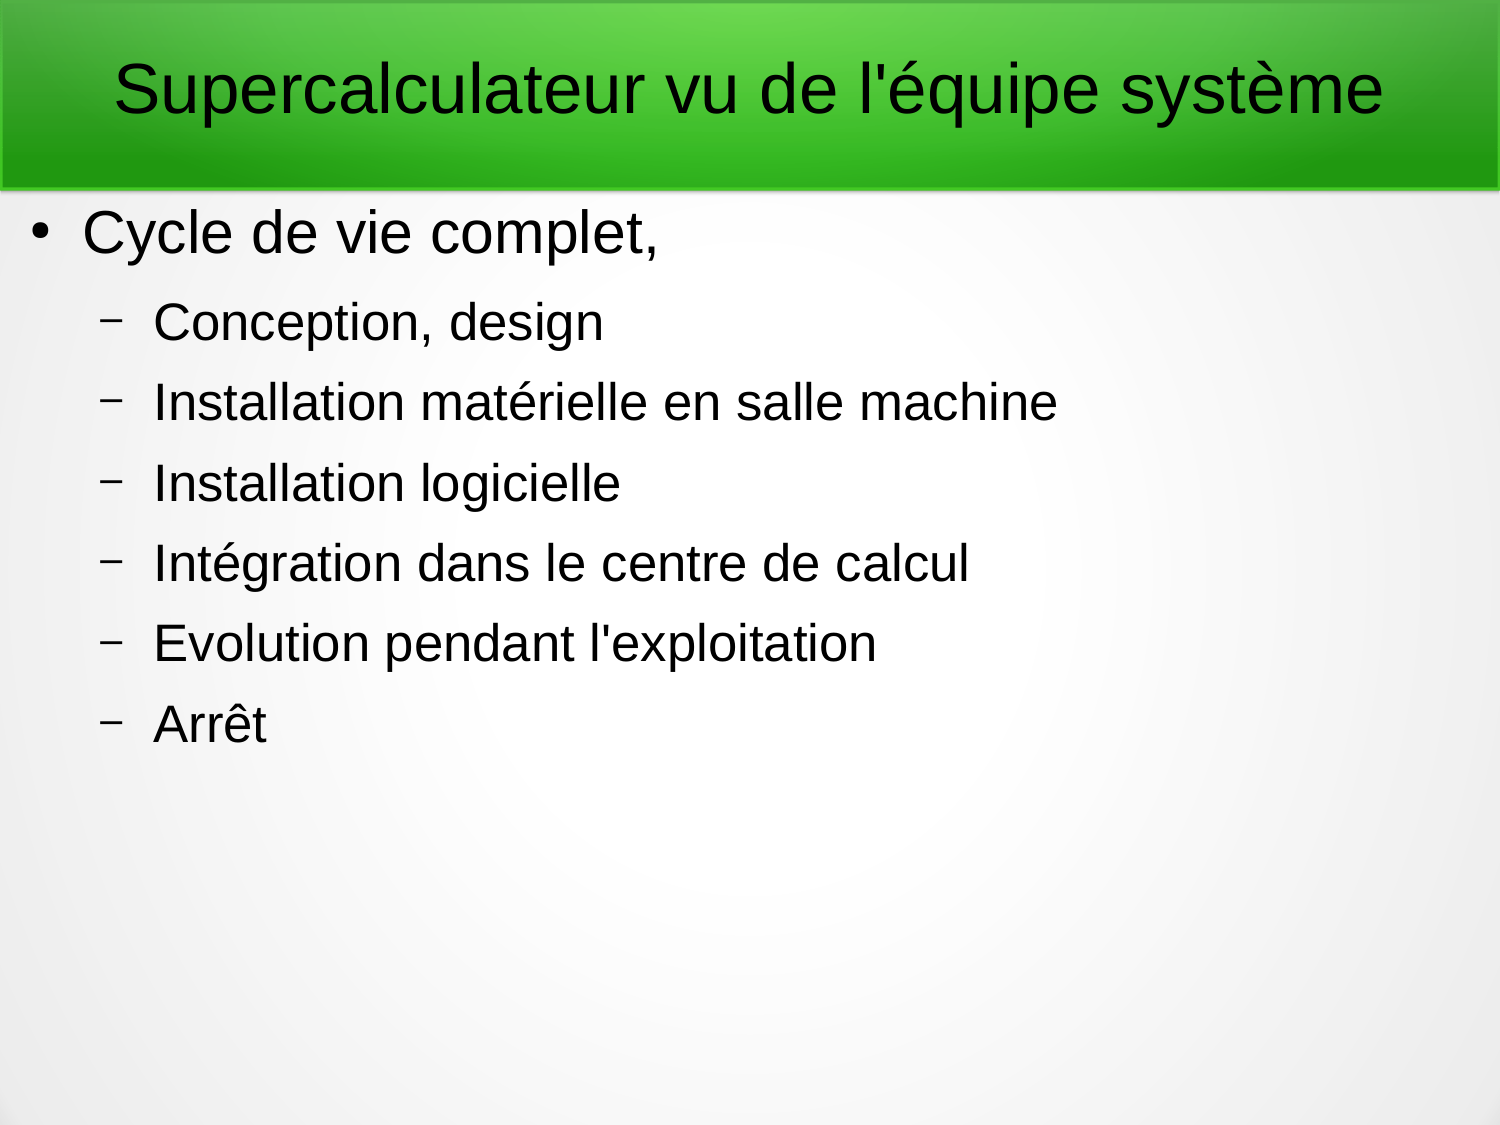

# Supercalculateur vu de l'équipe système
Cycle de vie complet,
Conception, design
Installation matérielle en salle machine
Installation logicielle
Intégration dans le centre de calcul
Evolution pendant l'exploitation
Arrêt